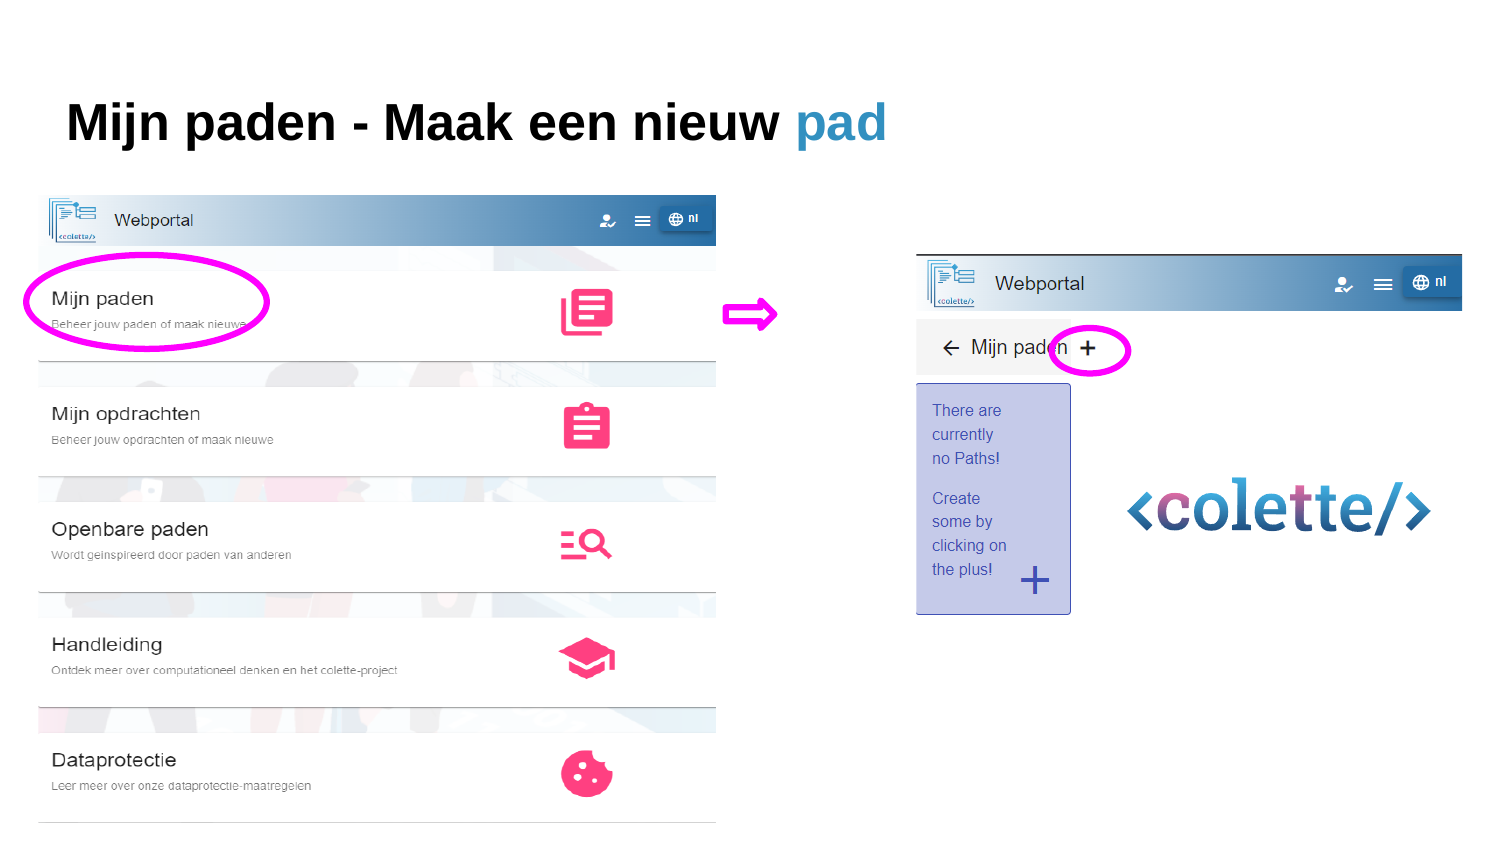

# Mijn paden - Maak een nieuw pad